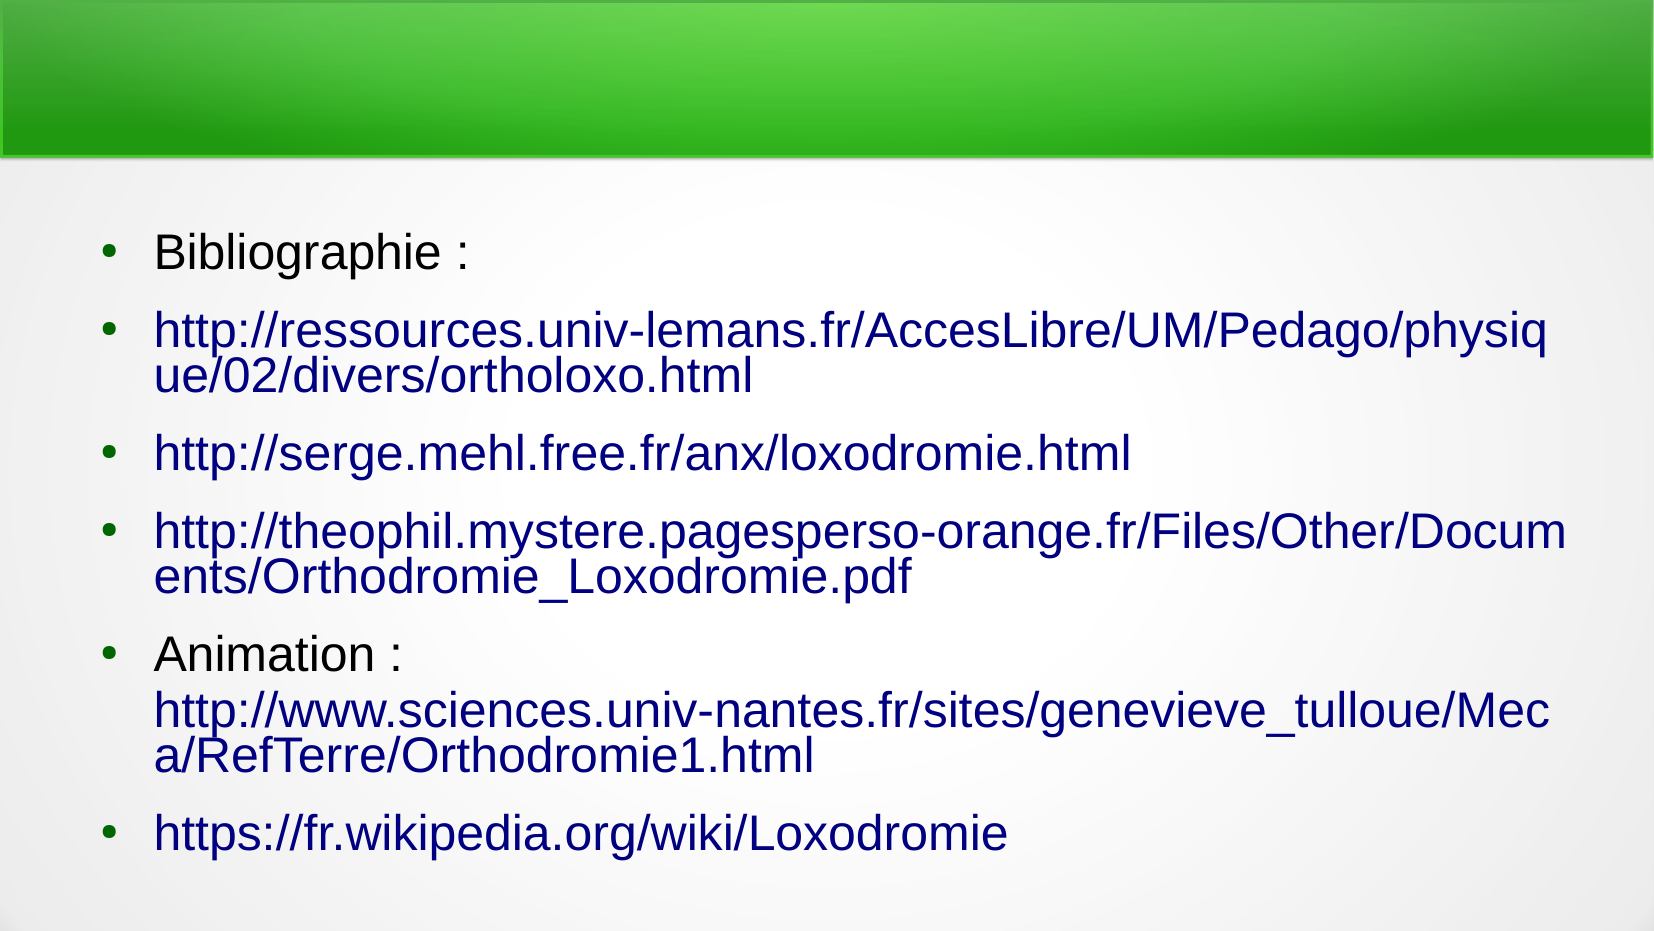

#
Bibliographie :
http://ressources.univ-lemans.fr/AccesLibre/UM/Pedago/physique/02/divers/ortholoxo.html
http://serge.mehl.free.fr/anx/loxodromie.html
http://theophil.mystere.pagesperso-orange.fr/Files/Other/Documents/Orthodromie_Loxodromie.pdf
Animation : http://www.sciences.univ-nantes.fr/sites/genevieve_tulloue/Meca/RefTerre/Orthodromie1.html
https://fr.wikipedia.org/wiki/Loxodromie